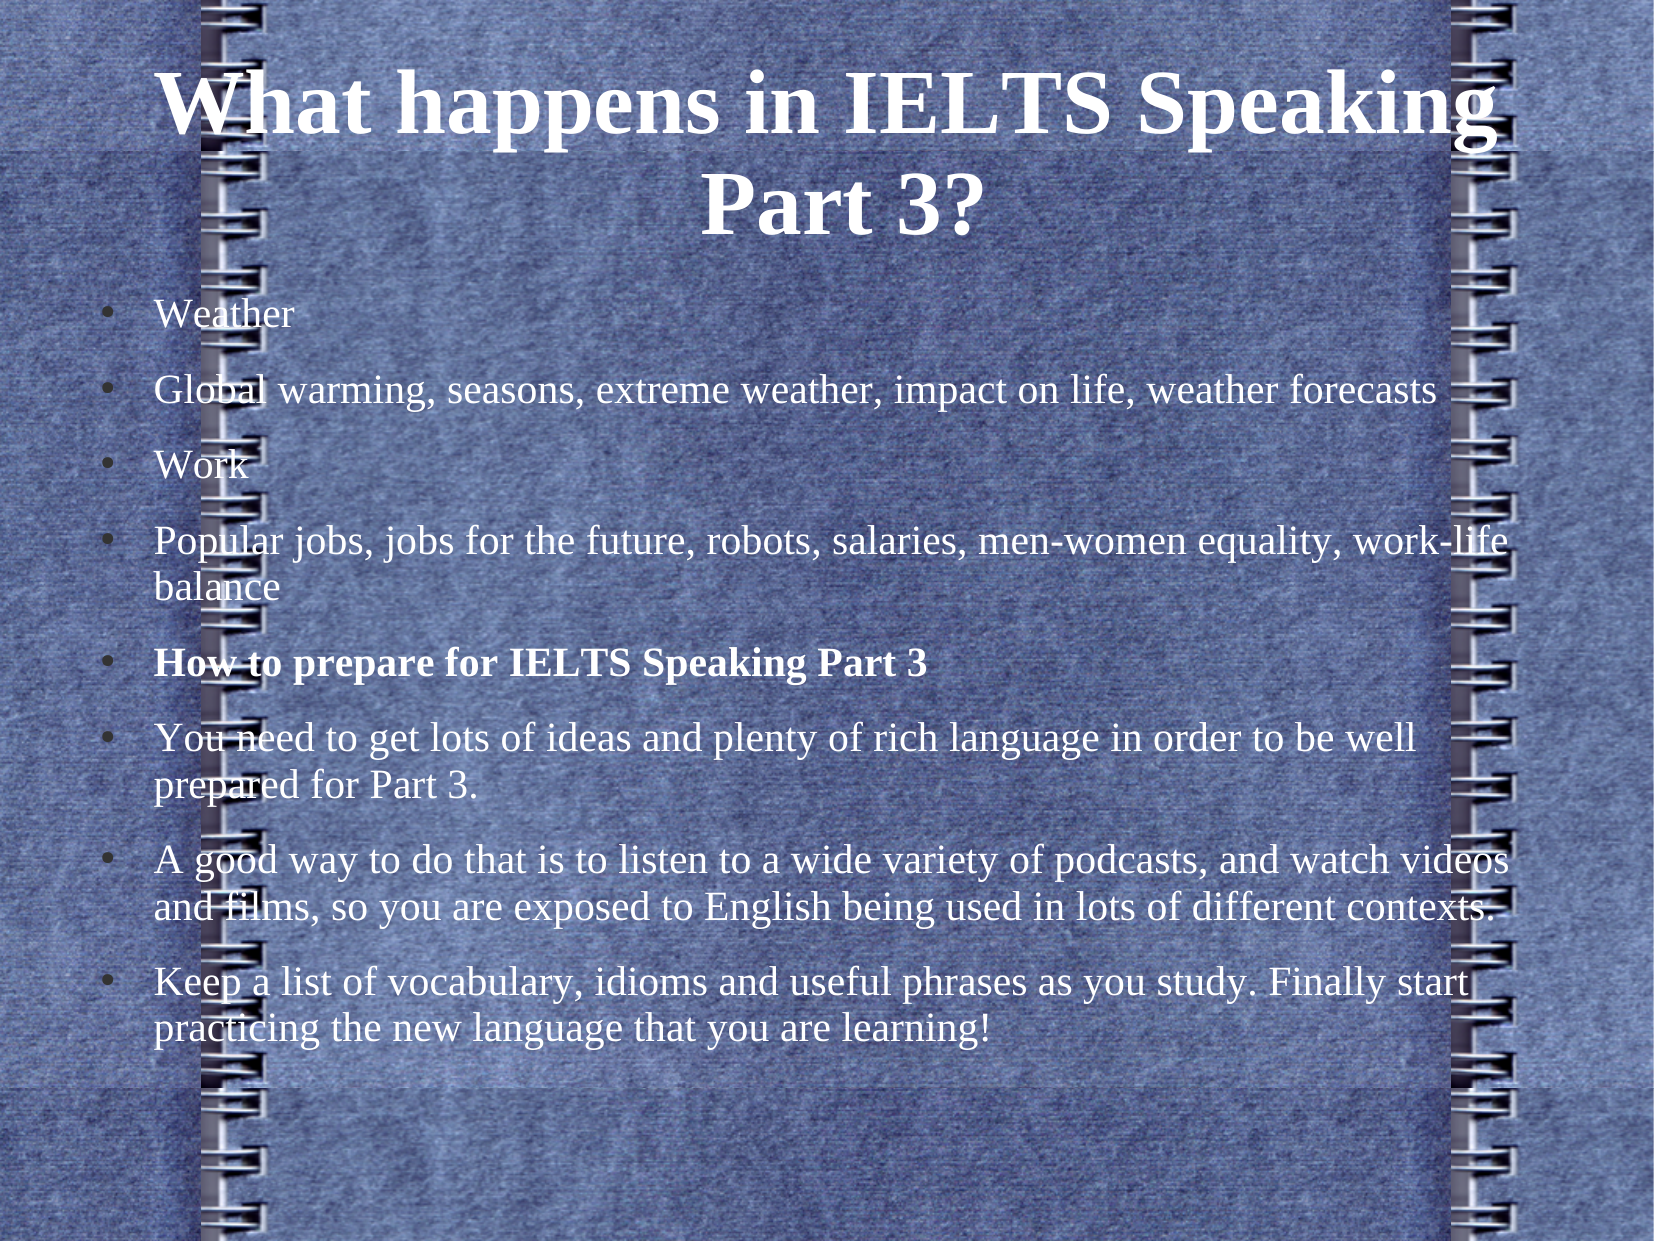

# What happens in IELTS Speaking Part 3?
Weather
Global warming, seasons, extreme weather, impact on life, weather forecasts
Work
Popular jobs, jobs for the future, robots, salaries, men-women equality, work-life balance
How to prepare for IELTS Speaking Part 3
You need to get lots of ideas and plenty of rich language in order to be well prepared for Part 3.
A good way to do that is to listen to a wide variety of podcasts, and watch videos and films, so you are exposed to English being used in lots of different contexts.
Keep a list of vocabulary, idioms and useful phrases as you study. Finally start practicing the new language that you are learning!